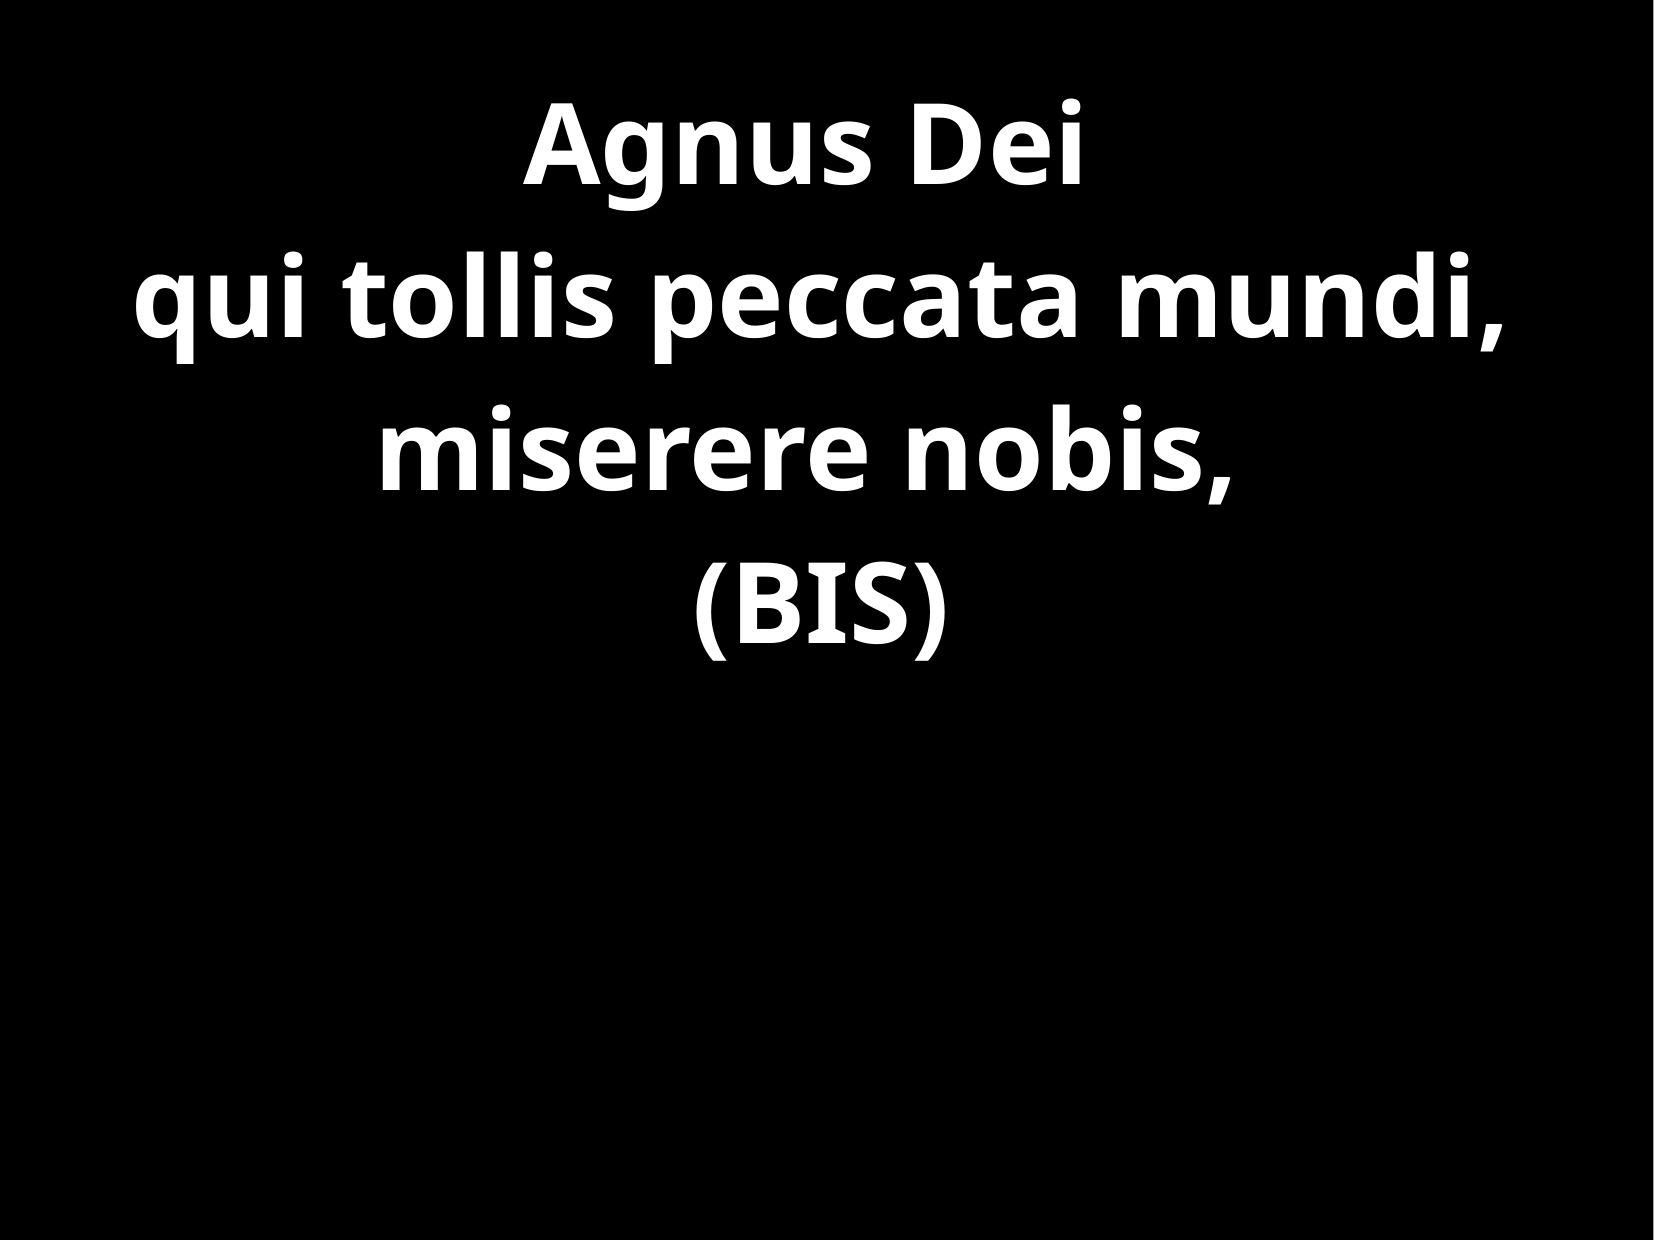

# Agnus Dei
qui tollis peccata mundi,
miserere nobis,
(BIS)